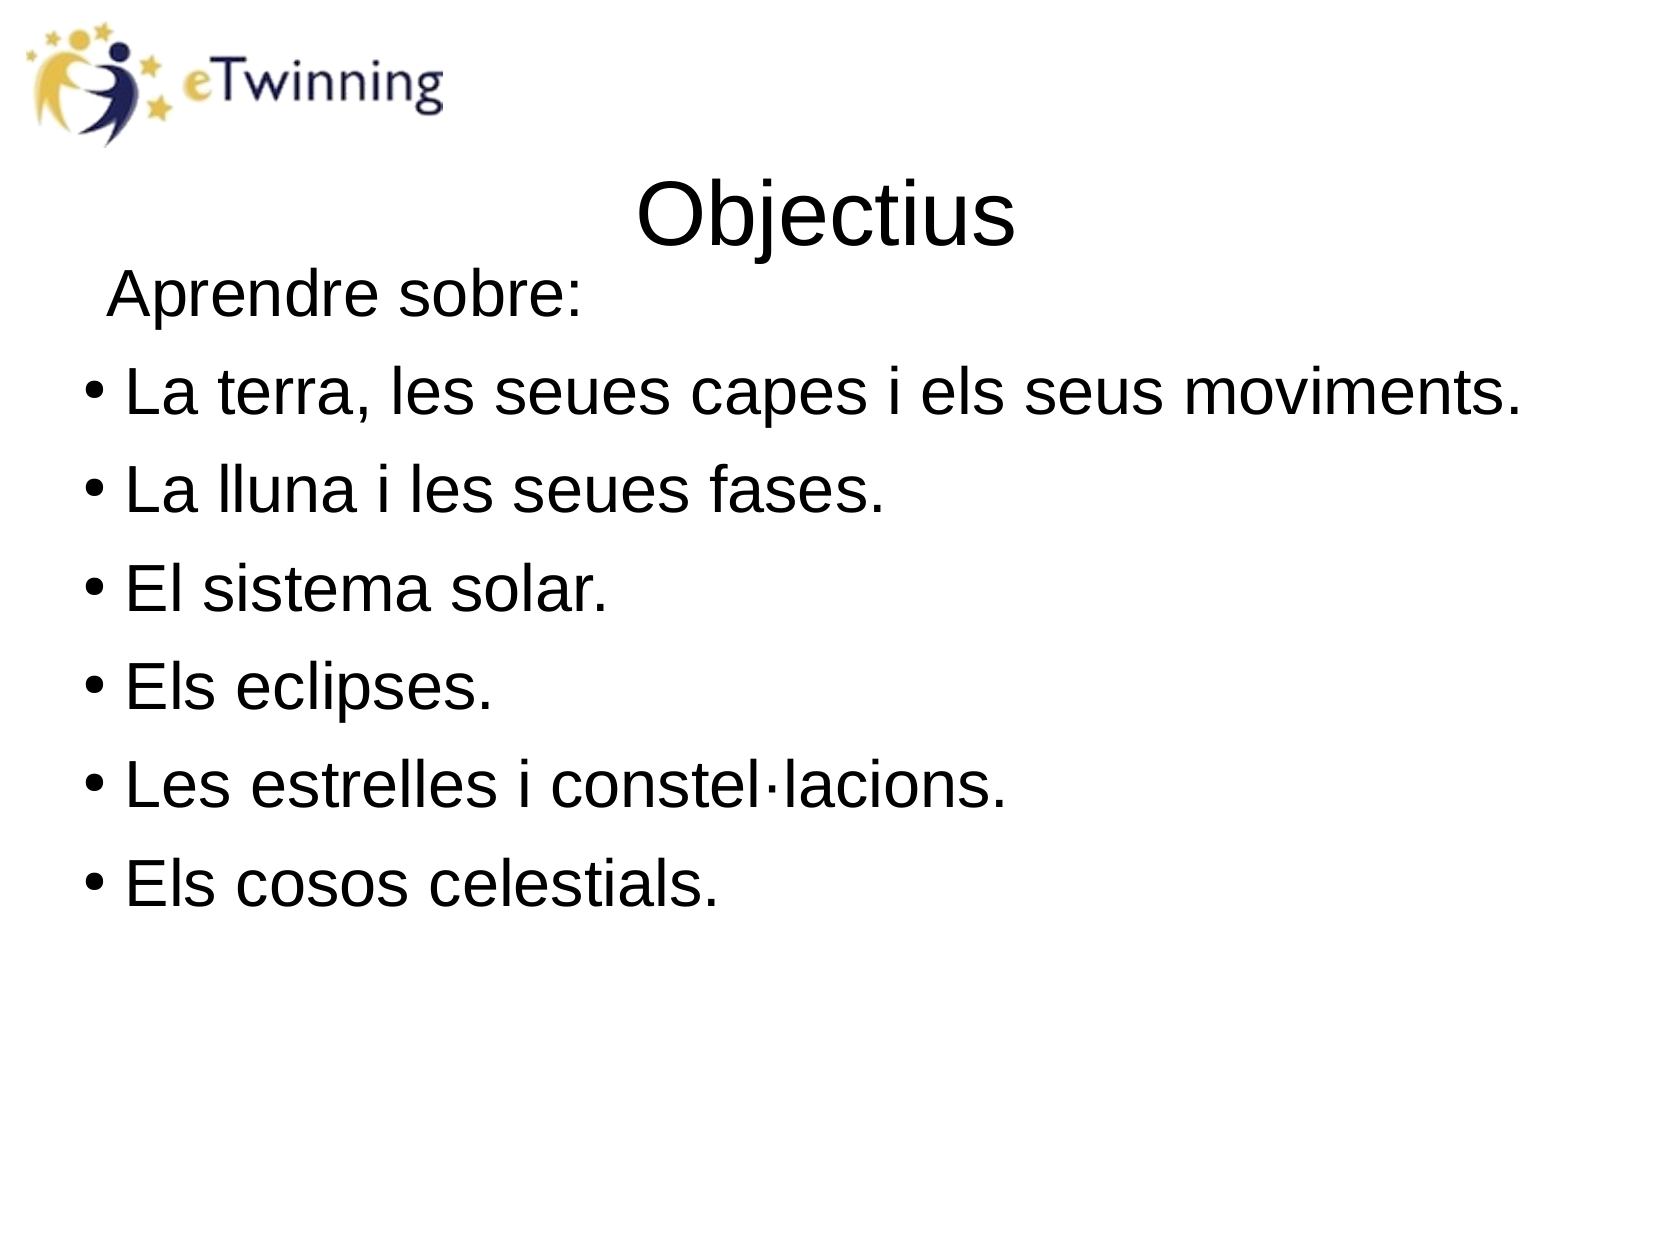

# Objectius
Aprendre sobre:
 La terra, les seues capes i els seus moviments.
 La lluna i les seues fases.
 El sistema solar.
 Els eclipses.
 Les estrelles i constel·lacions.
 Els cosos celestials.